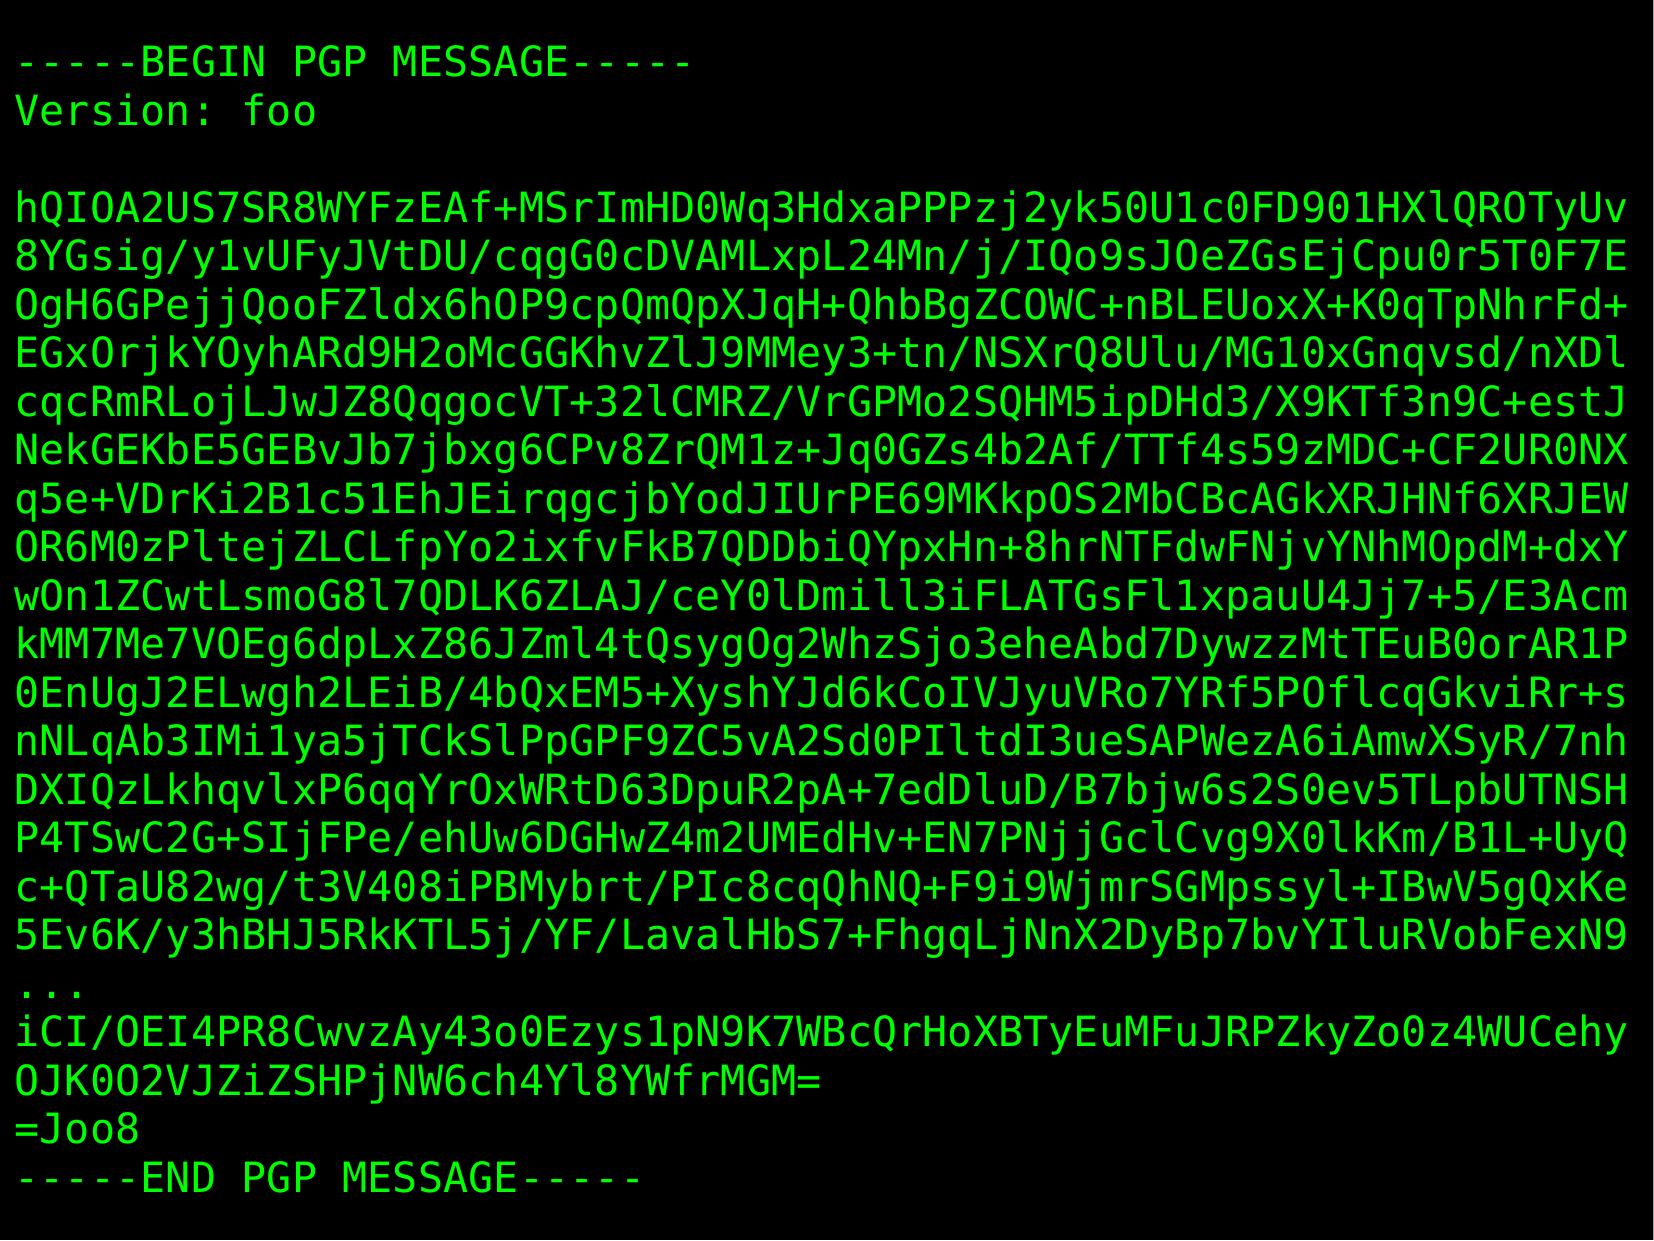

# -----BEGIN PGP MESSAGE----- Version: foo hQIOA2US7SR8WYFzEAf+MSrImHD0Wq3HdxaPPPzj2yk50U1c0FD901HXlQROTyUv 8YGsig/y1vUFyJVtDU/cqgG0cDVAMLxpL24Mn/j/IQo9sJOeZGsEjCpu0r5T0F7E OgH6GPejjQooFZldx6hOP9cpQmQpXJqH+QhbBgZCOWC+nBLEUoxX+K0qTpNhrFd+ EGxOrjkYOyhARd9H2oMcGGKhvZlJ9MMey3+tn/NSXrQ8Ulu/MG10xGnqvsd/nXDl cqcRmRLojLJwJZ8QqgocVT+32lCMRZ/VrGPMo2SQHM5ipDHd3/X9KTf3n9C+estJ NekGEKbE5GEBvJb7jbxg6CPv8ZrQM1z+Jq0GZs4b2Af/TTf4s59zMDC+CF2UR0NX q5e+VDrKi2B1c51EhJEirqgcjbYodJIUrPE69MKkpOS2MbCBcAGkXRJHNf6XRJEW OR6M0zPltejZLCLfpYo2ixfvFkB7QDDbiQYpxHn+8hrNTFdwFNjvYNhMOpdM+dxY wOn1ZCwtLsmoG8l7QDLK6ZLAJ/ceY0lDmill3iFLATGsFl1xpauU4Jj7+5/E3Acm kMM7Me7VOEg6dpLxZ86JZml4tQsygOg2WhzSjo3eheAbd7DywzzMtTEuB0orAR1P 0EnUgJ2ELwgh2LEiB/4bQxEM5+XyshYJd6kCoIVJyuVRo7YRf5POflcqGkviRr+s nNLqAb3IMi1ya5jTCkSlPpGPF9ZC5vA2Sd0PIltdI3ueSAPWezA6iAmwXSyR/7nh DXIQzLkhqvlxP6qqYrOxWRtD63DpuR2pA+7edDluD/B7bjw6s2S0ev5TLpbUTNSH P4TSwC2G+SIjFPe/ehUw6DGHwZ4m2UMEdHv+EN7PNjjGclCvg9X0lkKm/B1L+UyQ c+QTaU82wg/t3V408iPBMybrt/PIc8cqQhNQ+F9i9WjmrSGMpssyl+IBwV5gQxKe 5Ev6K/y3hBHJ5RkKTL5j/YF/LavalHbS7+FhgqLjNnX2DyBp7bvYIluRVobFexN9 ... iCI/OEI4PR8CwvzAy43o0Ezys1pN9K7WBcQrHoXBTyEuMFuJRPZkyZo0z4WUCehy OJK0O2VJZiZSHPjNW6ch4Yl8YWfrMGM= =Joo8 -----END PGP MESSAGE-----